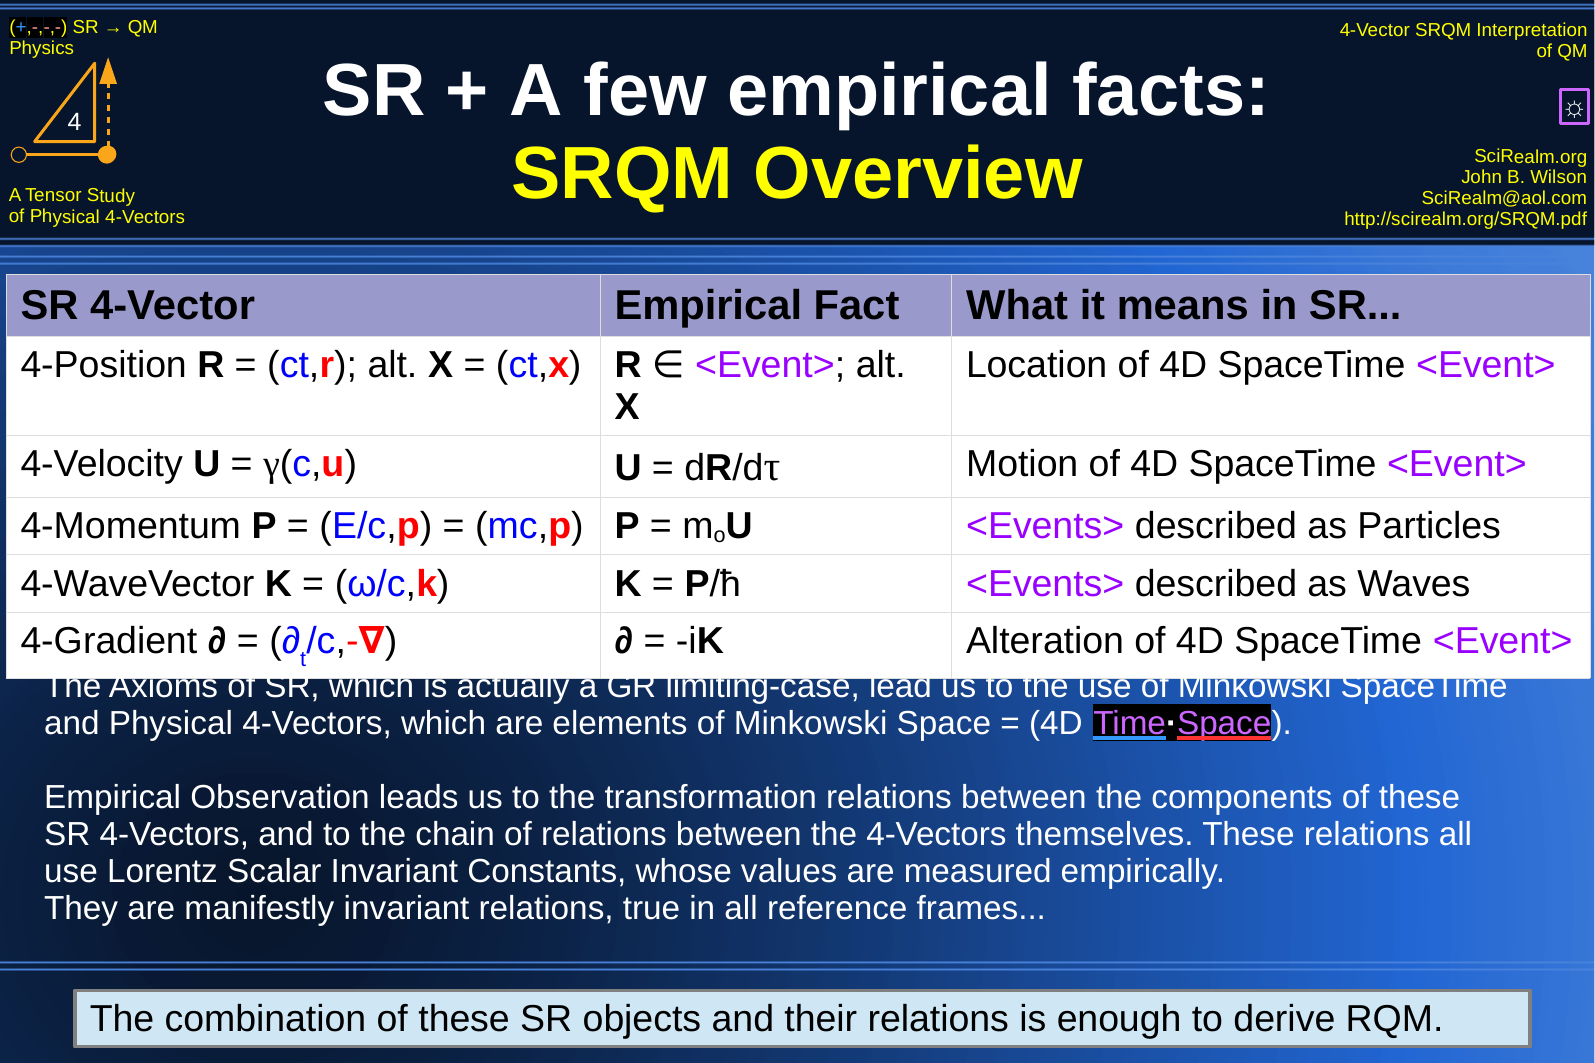

(+,-,-,-) SR → QM
Physics
A Tensor Study
of Physical 4-Vectors
4-Vector SRQM Interpretation
of QM
SciRealm.org
John B. Wilson
SciRealm@aol.com
http://scirealm.org/SRQM.pdf
# SR + A few empirical facts: SRQM Overview
4
☼
| SR 4-Vector | Empirical Fact | What it means in SR... |
| --- | --- | --- |
| 4-Position R = (ct,r); alt. X = (ct,x) | R ∈ <Event>; alt. X | Location of 4D SpaceTime <Event> |
| 4-Velocity U = γ(c,u) | U = dR/dτ | Motion of 4D SpaceTime <Event> |
| 4-Momentum P = (E/c,p) = (mc,p) | P = moU | <Events> described as Particles |
| 4-WaveVector K = (ω/c,k) | K = P/ħ | <Events> described as Waves |
| 4-Gradient ∂ = (∂t/c,-∇) | ∂ = -iK | Alteration of 4D SpaceTime <Event> |
The Axioms of SR, which is actually a GR limiting-case, lead us to the use of Minkowski SpaceTime
and Physical 4-Vectors, which are elements of Minkowski Space = (4D Time·Space).
Empirical Observation leads us to the transformation relations between the components of these
SR 4-Vectors, and to the chain of relations between the 4-Vectors themselves. These relations all
use Lorentz Scalar Invariant Constants, whose values are measured empirically.
They are manifestly invariant relations, true in all reference frames...
The combination of these SR objects and their relations is enough to derive RQM.